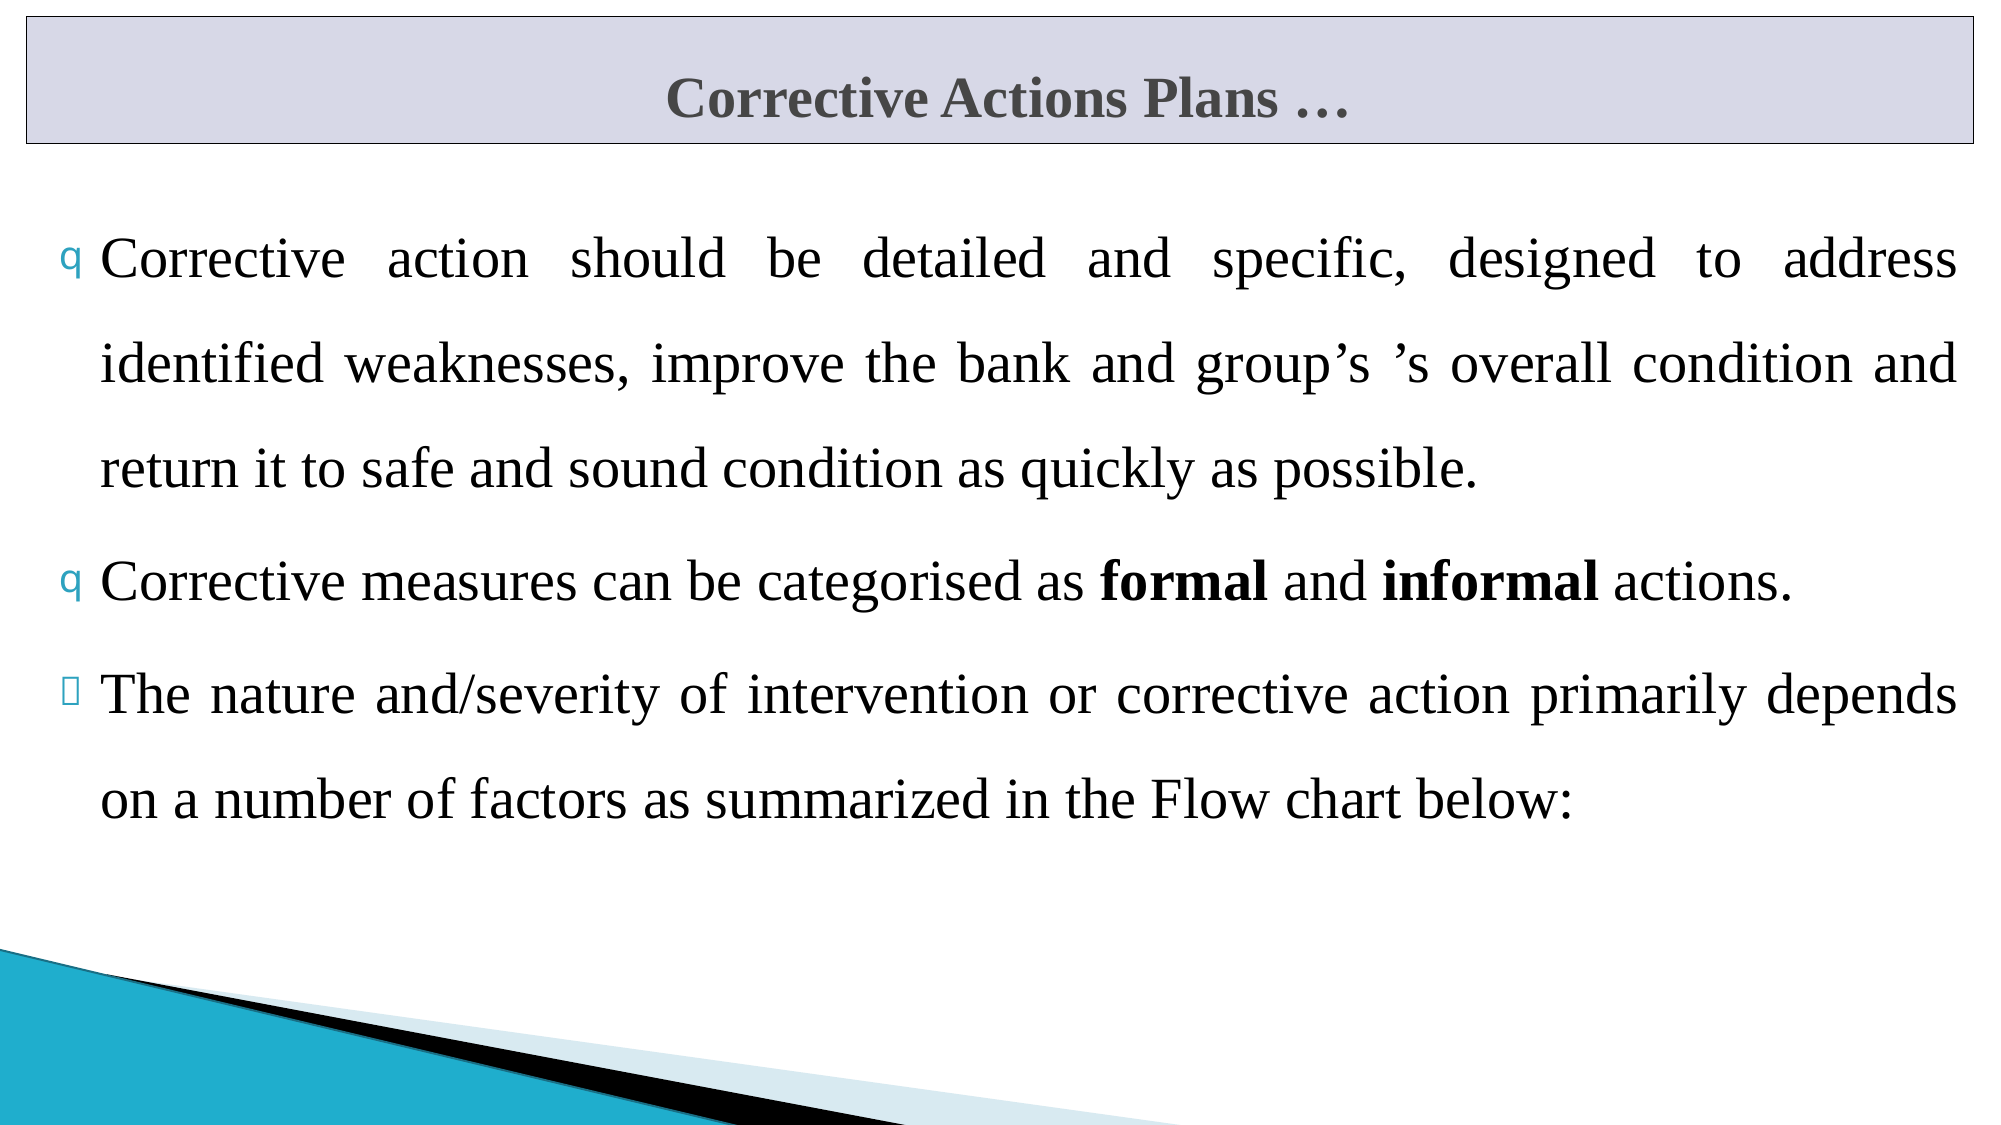

# Corrective Actions Plans …
Corrective action should be detailed and specific, designed to address identified weaknesses, improve the bank and group’s ’s overall condition and return it to safe and sound condition as quickly as possible.
Corrective measures can be categorised as formal and informal actions.
The nature and/severity of intervention or corrective action primarily depends on a number of factors as summarized in the Flow chart below: